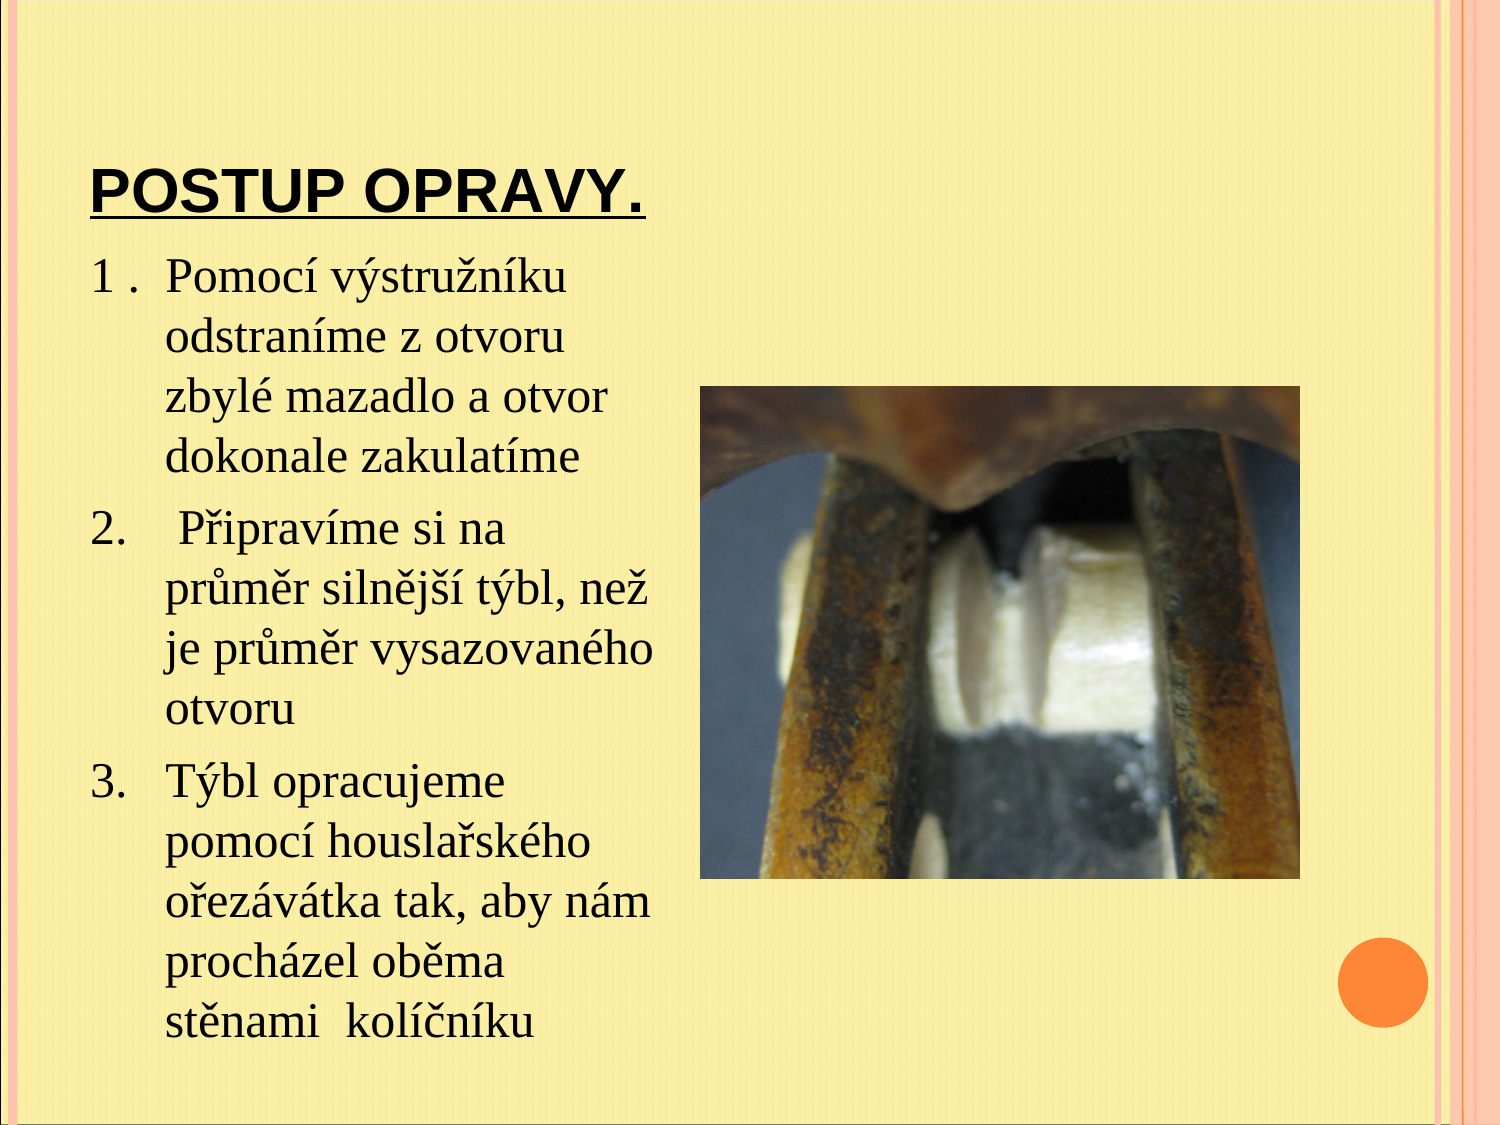

POSTUP OPRAVY.
1 . Pomocí výstružníku odstraníme z otvoru zbylé mazadlo a otvor dokonale zakulatíme
2. Připravíme si na průměr silnější týbl, než je průměr vysazovaného otvoru
3. Týbl opracujeme pomocí houslařského ořezávátka tak, aby nám procházel oběma stěnami kolíčníku